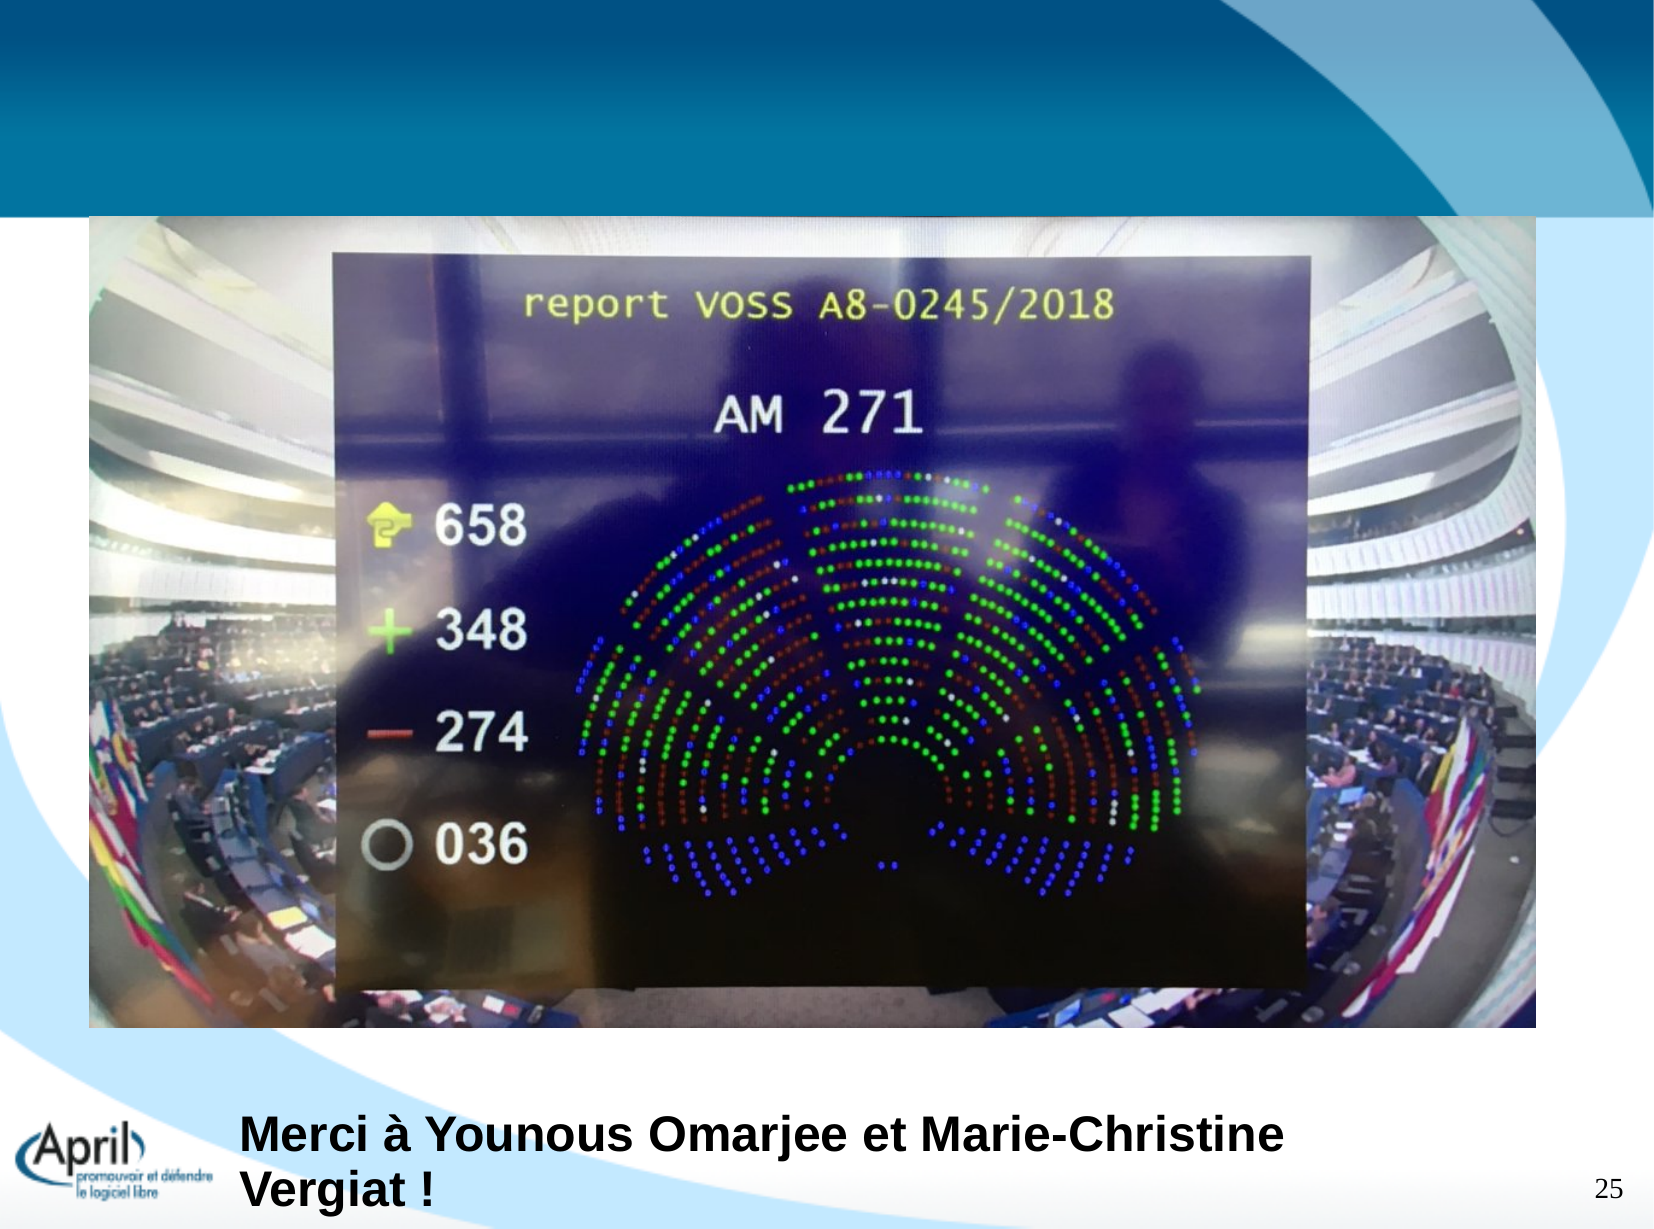

#
Merci à Younous Omarjee et Marie-Christine Vergiat !
25